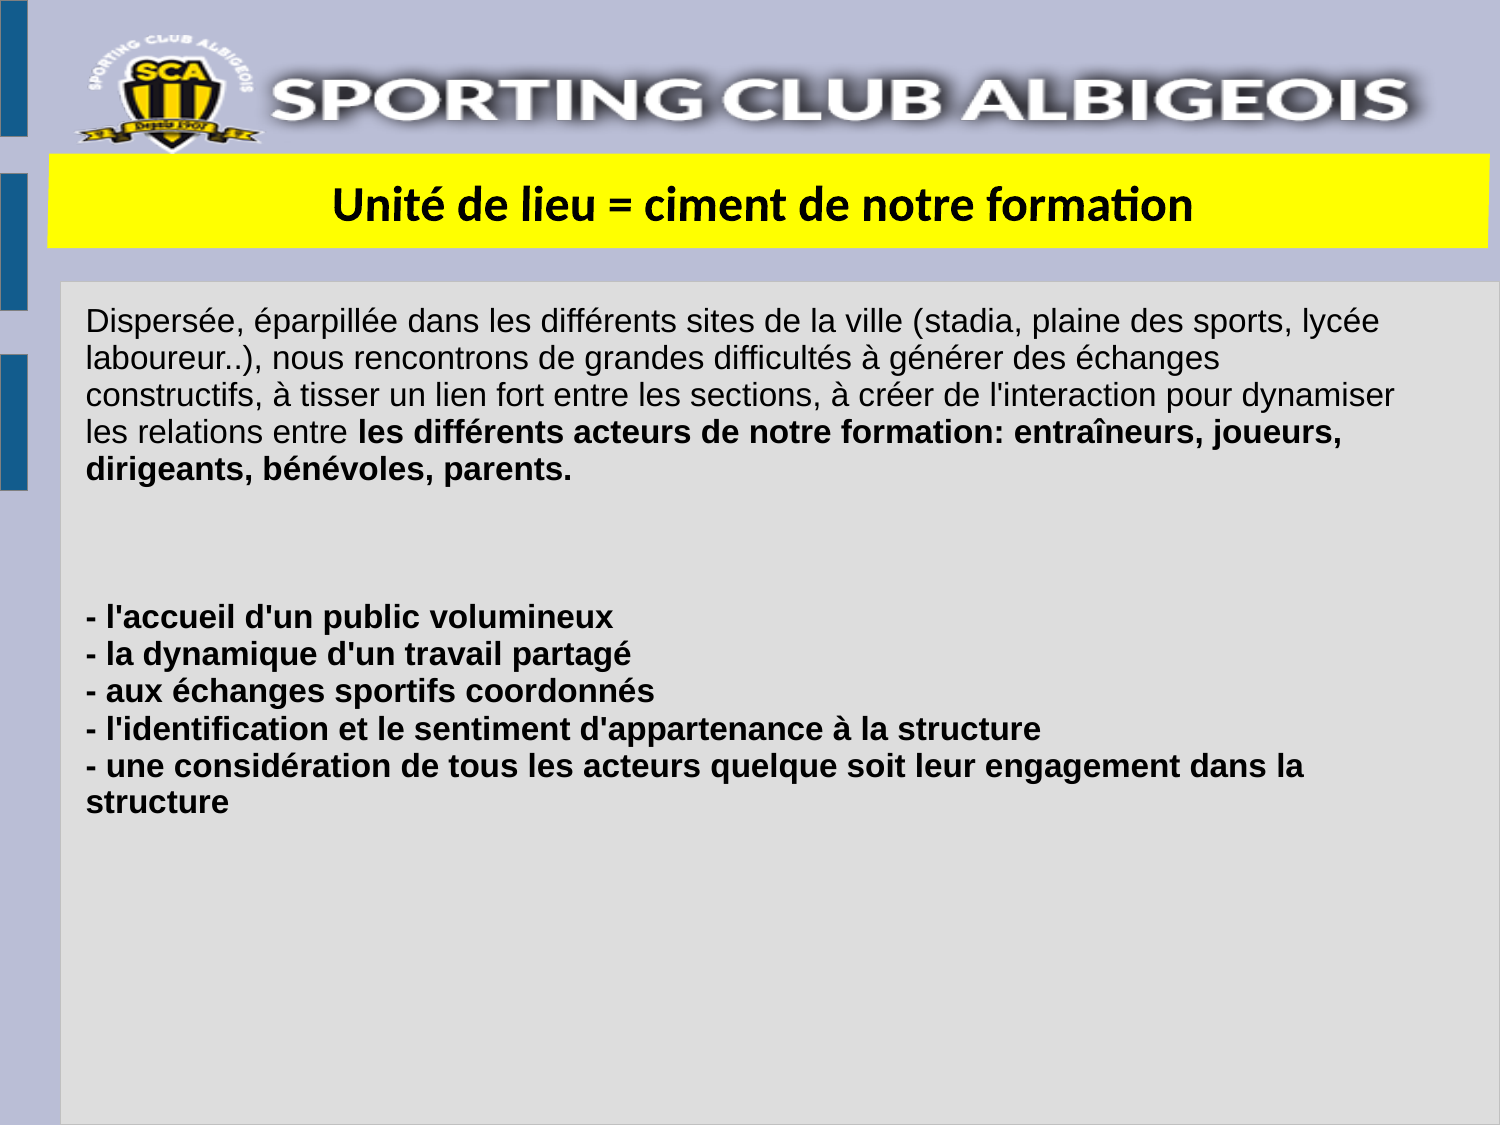

Unité de lieu = ciment de notre formation
Dispersée, éparpillée dans les différents sites de la ville (stadia, plaine des sports, lycée laboureur..), nous rencontrons de grandes difficultés à générer des échanges constructifs, à tisser un lien fort entre les sections, à créer de l'interaction pour dynamiser les relations entre les différents acteurs de notre formation: entraîneurs, joueurs, dirigeants, bénévoles, parents.
- l'accueil d'un public volumineux
- la dynamique d'un travail partagé
- aux échanges sportifs coordonnés
- l'identification et le sentiment d'appartenance à la structure
- une considération de tous les acteurs quelque soit leur engagement dans la structure